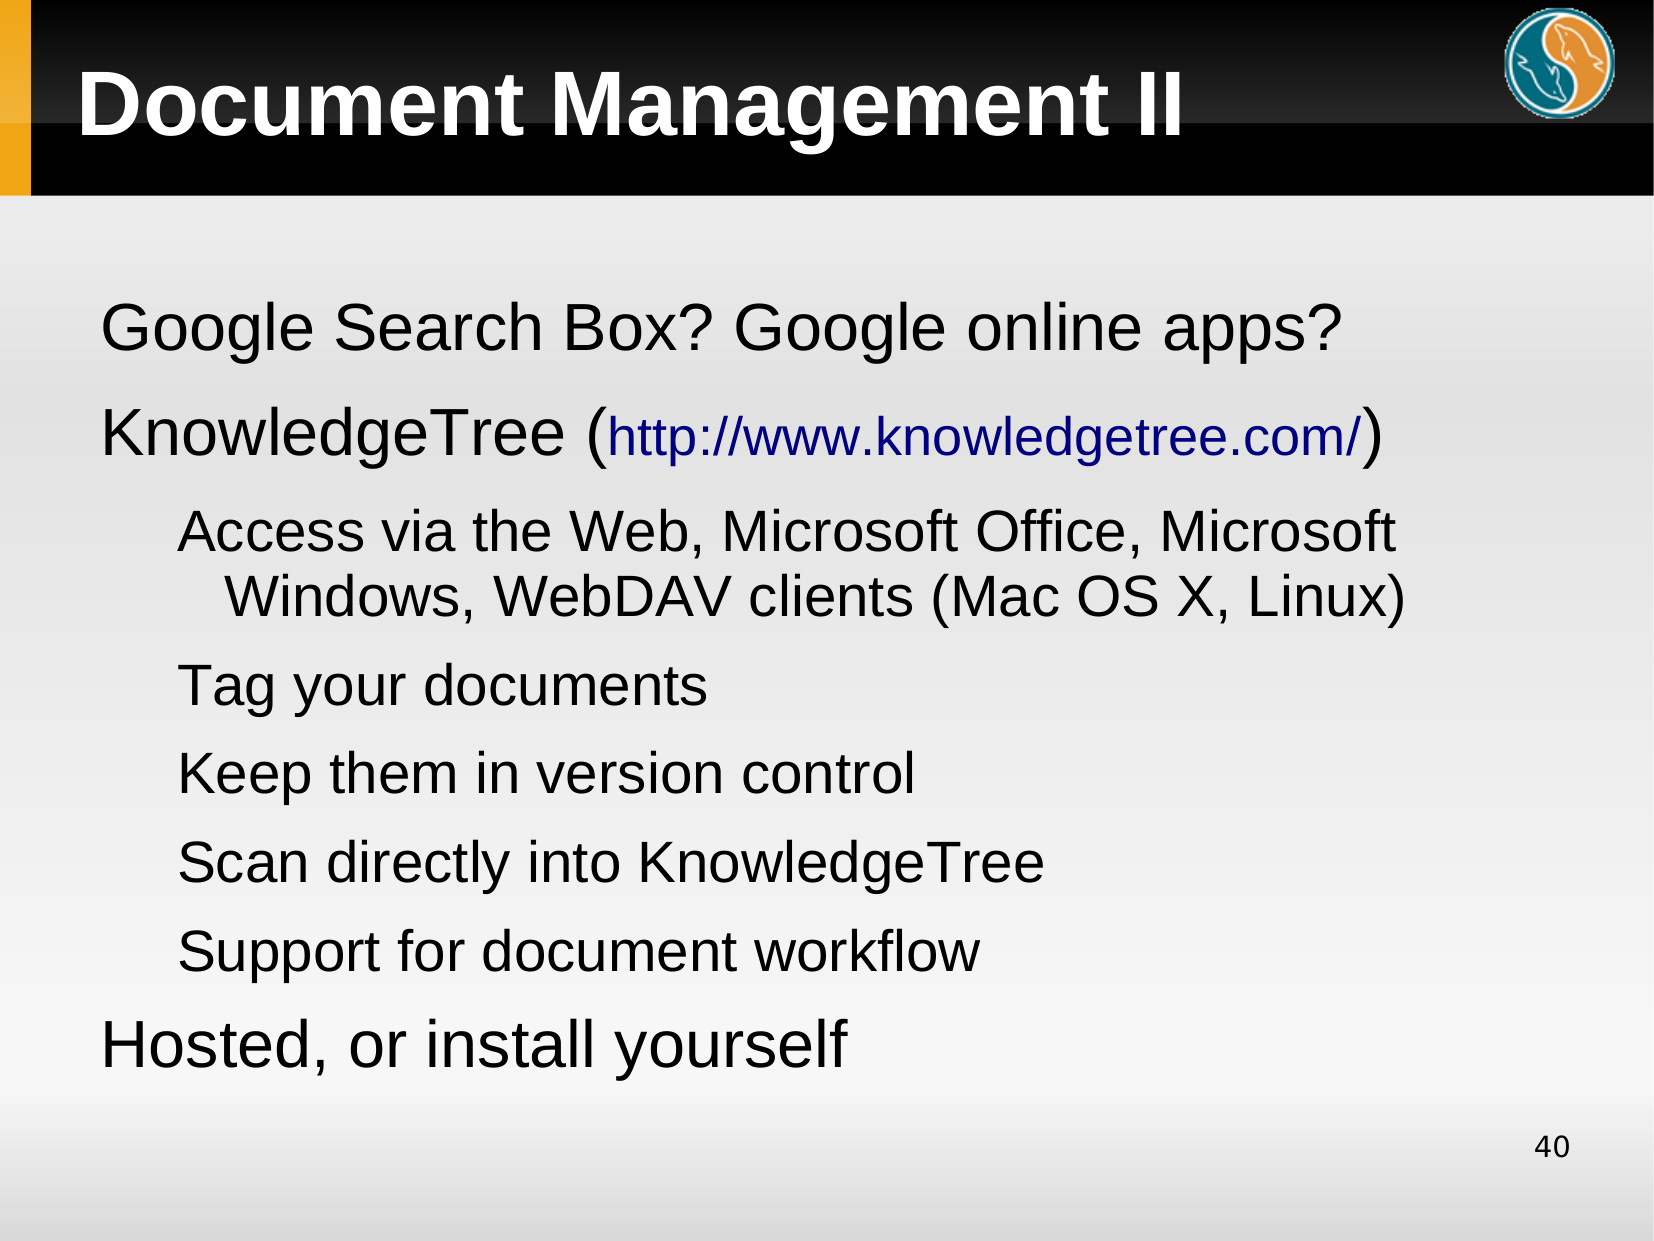

# Document Management II
Google Search Box? Google online apps?
KnowledgeTree (http://www.knowledgetree.com/)
Access via the Web, Microsoft Office, Microsoft Windows, WebDAV clients (Mac OS X, Linux)
Tag your documents
Keep them in version control
Scan directly into KnowledgeTree
Support for document workflow
Hosted, or install yourself
40